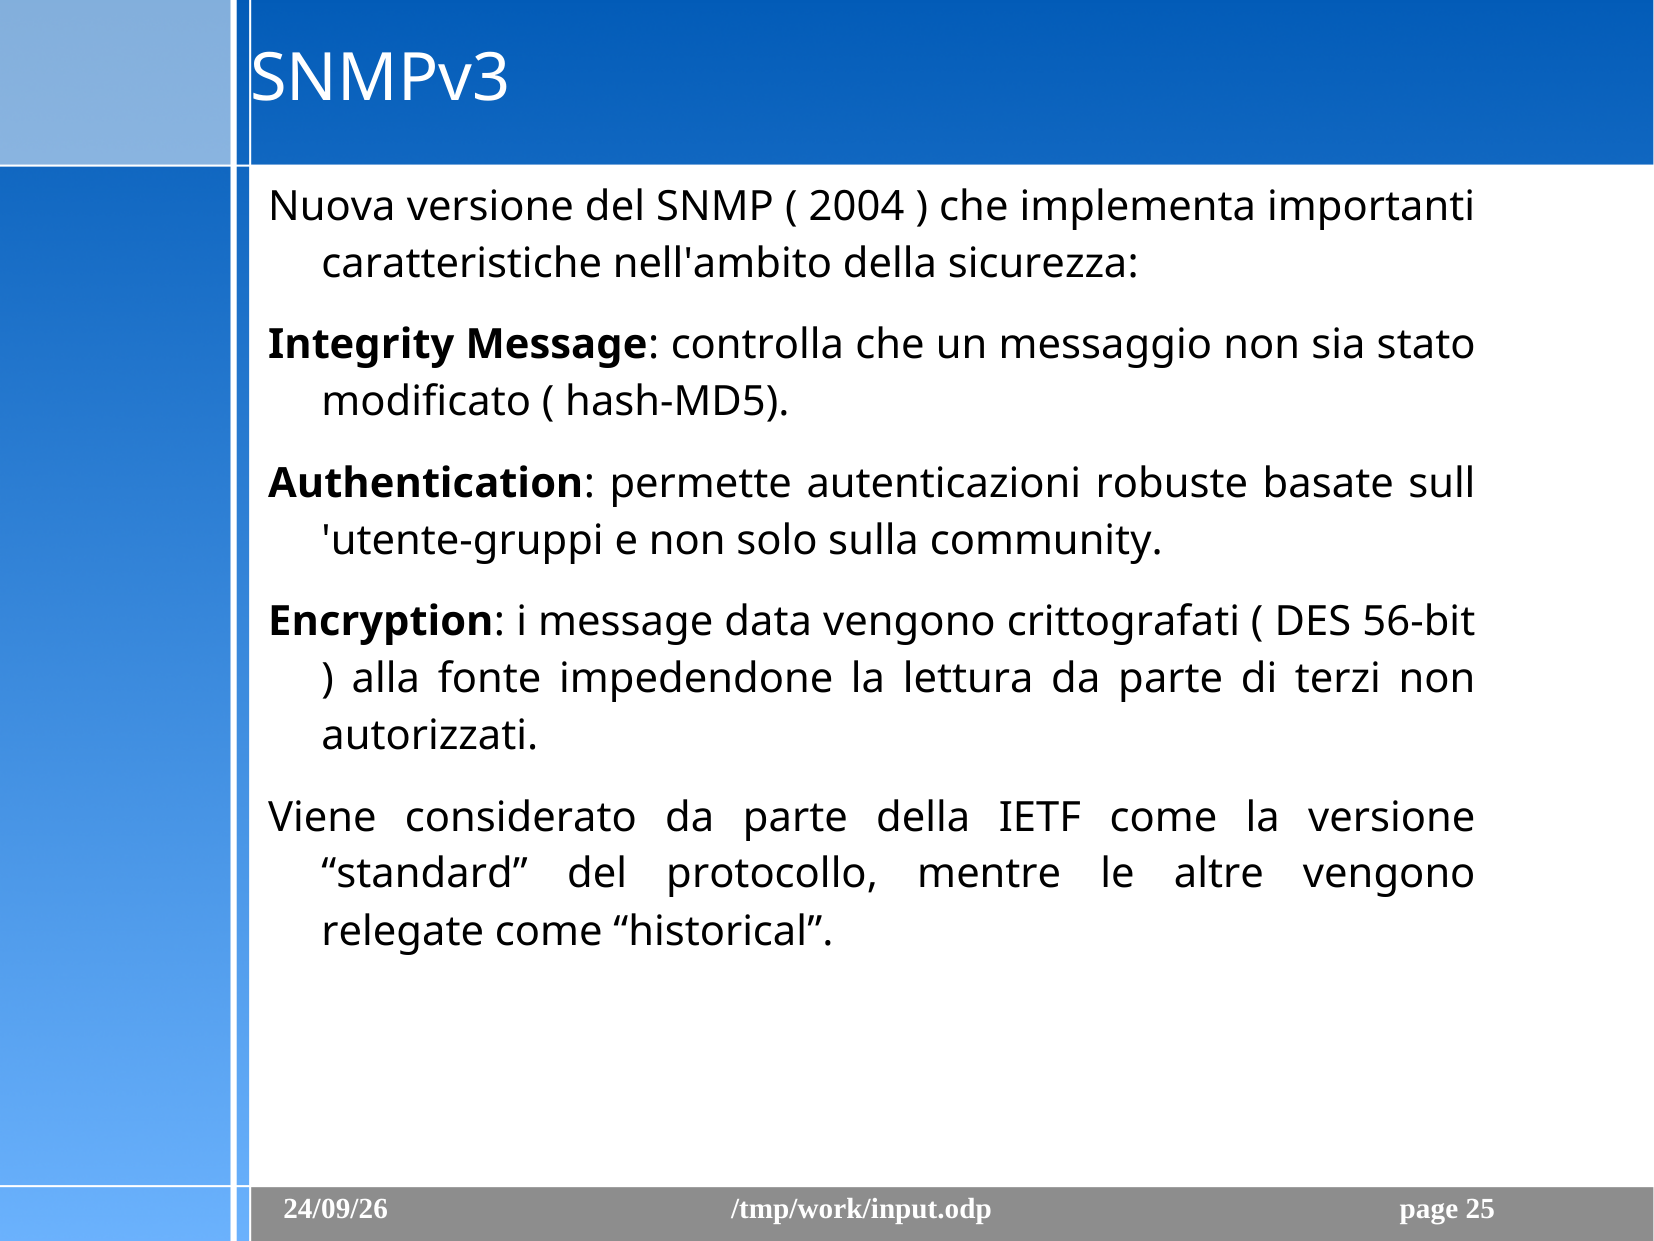

# SNMPv3
Nuova versione del SNMP ( 2004 ) che implementa importanti caratteristiche nell'ambito della sicurezza:
Integrity Message: controlla che un messaggio non sia stato modificato ( hash-MD5).
Authentication: permette autenticazioni robuste basate sull 'utente-gruppi e non solo sulla community.
Encryption: i message data vengono crittografati ( DES 56-bit ) alla fonte impedendone la lettura da parte di terzi non autorizzati.
Viene considerato da parte della IETF come la versione “standard” del protocollo, mentre le altre vengono relegate come “historical”.